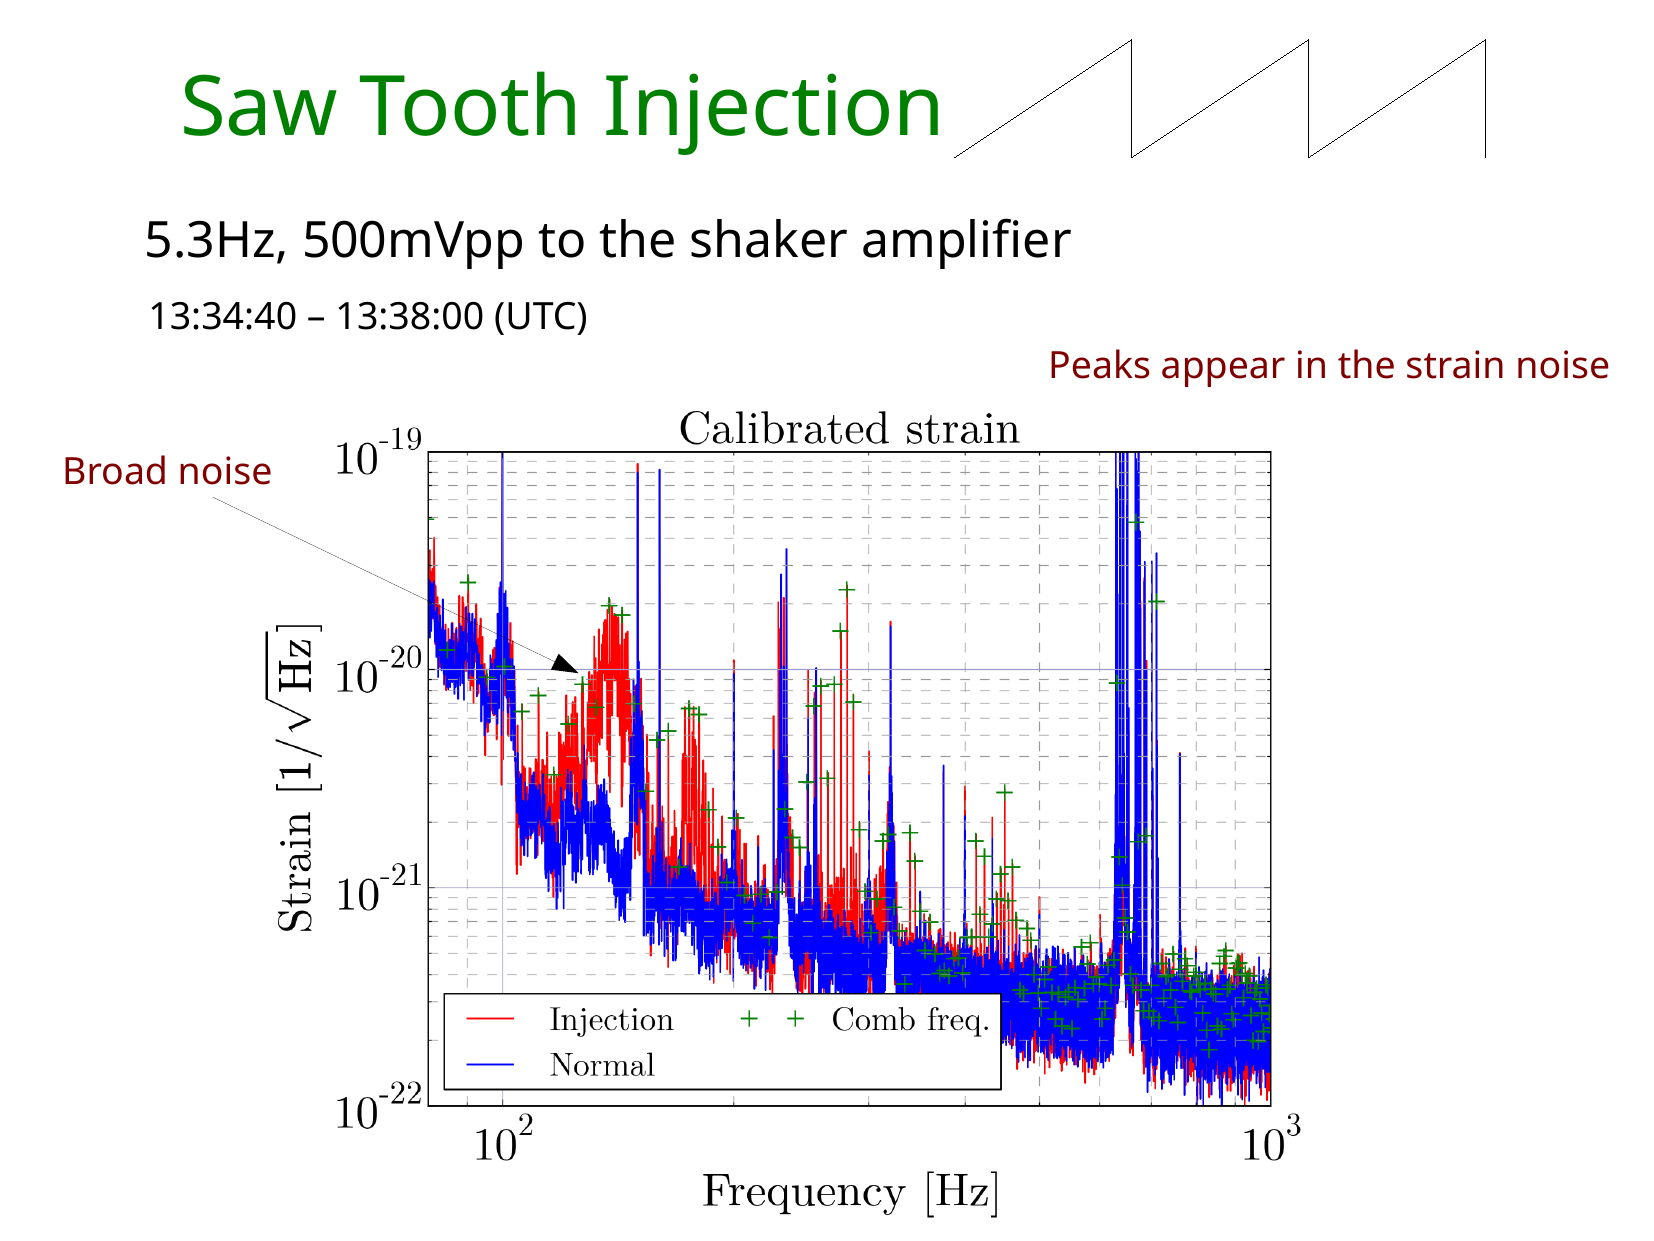

Saw Tooth Injection
5.3Hz, 500mVpp to the shaker amplifier
13:34:40 – 13:38:00 (UTC)
Peaks appear in the strain noise
Broad noise